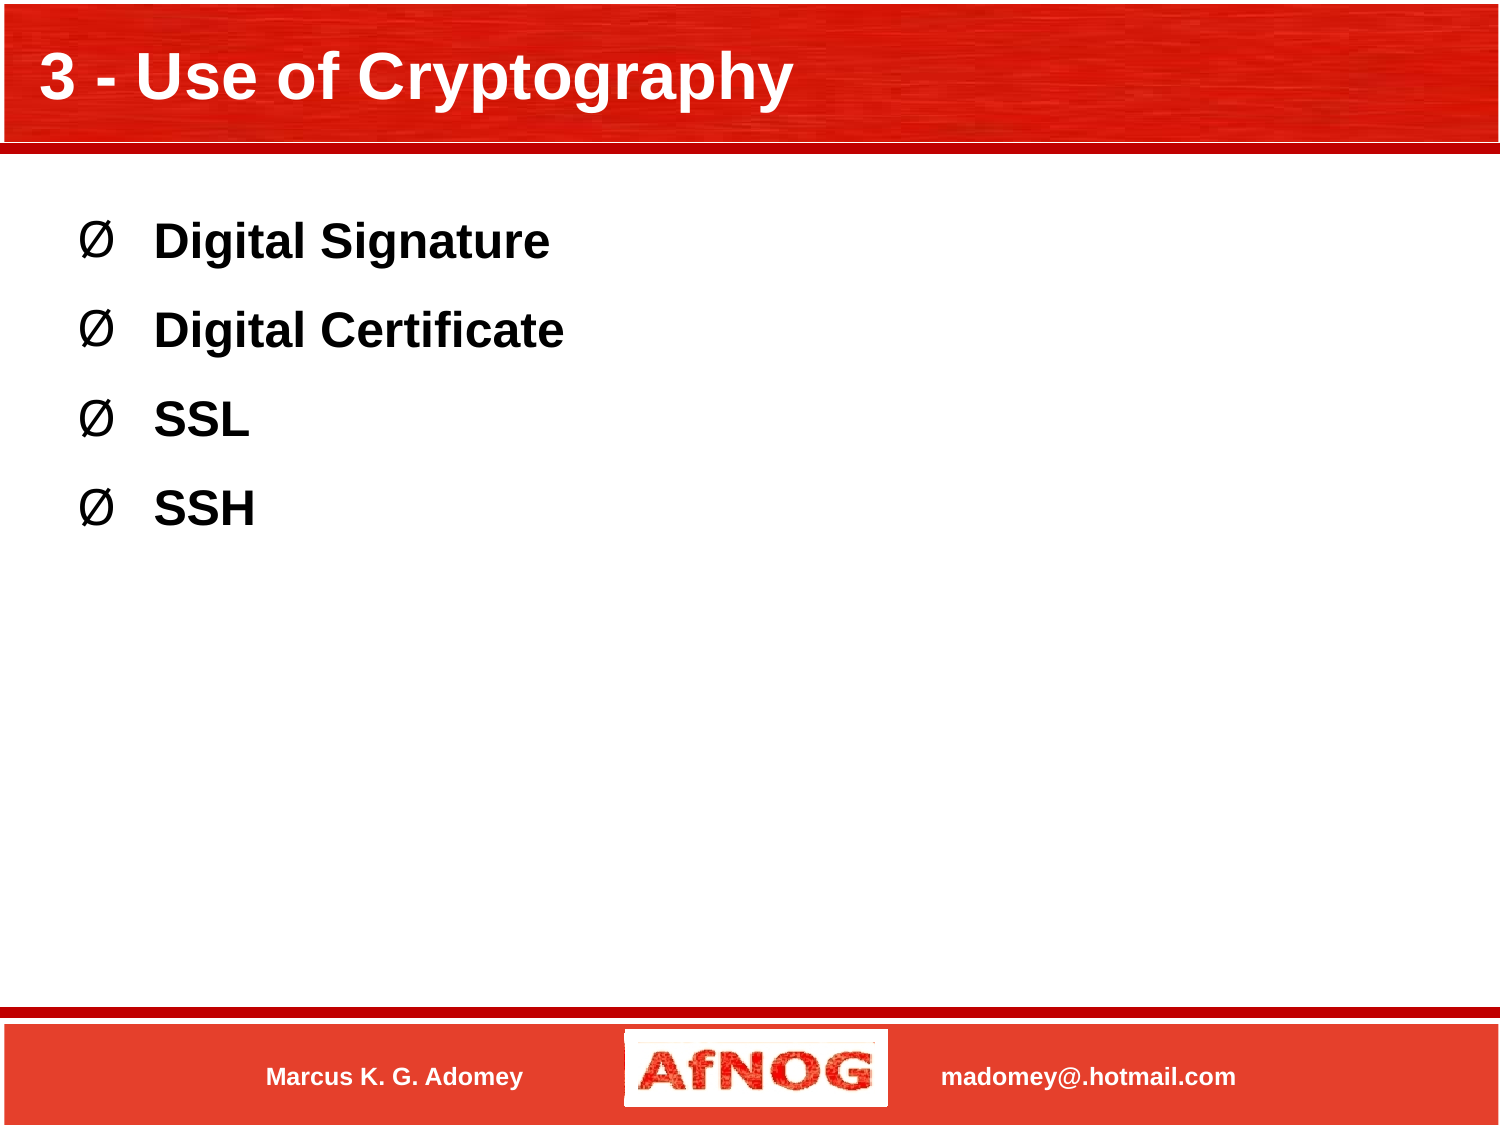

3 - Use of Cryptography
Digital Signature
Digital Certificate
SSL
SSH